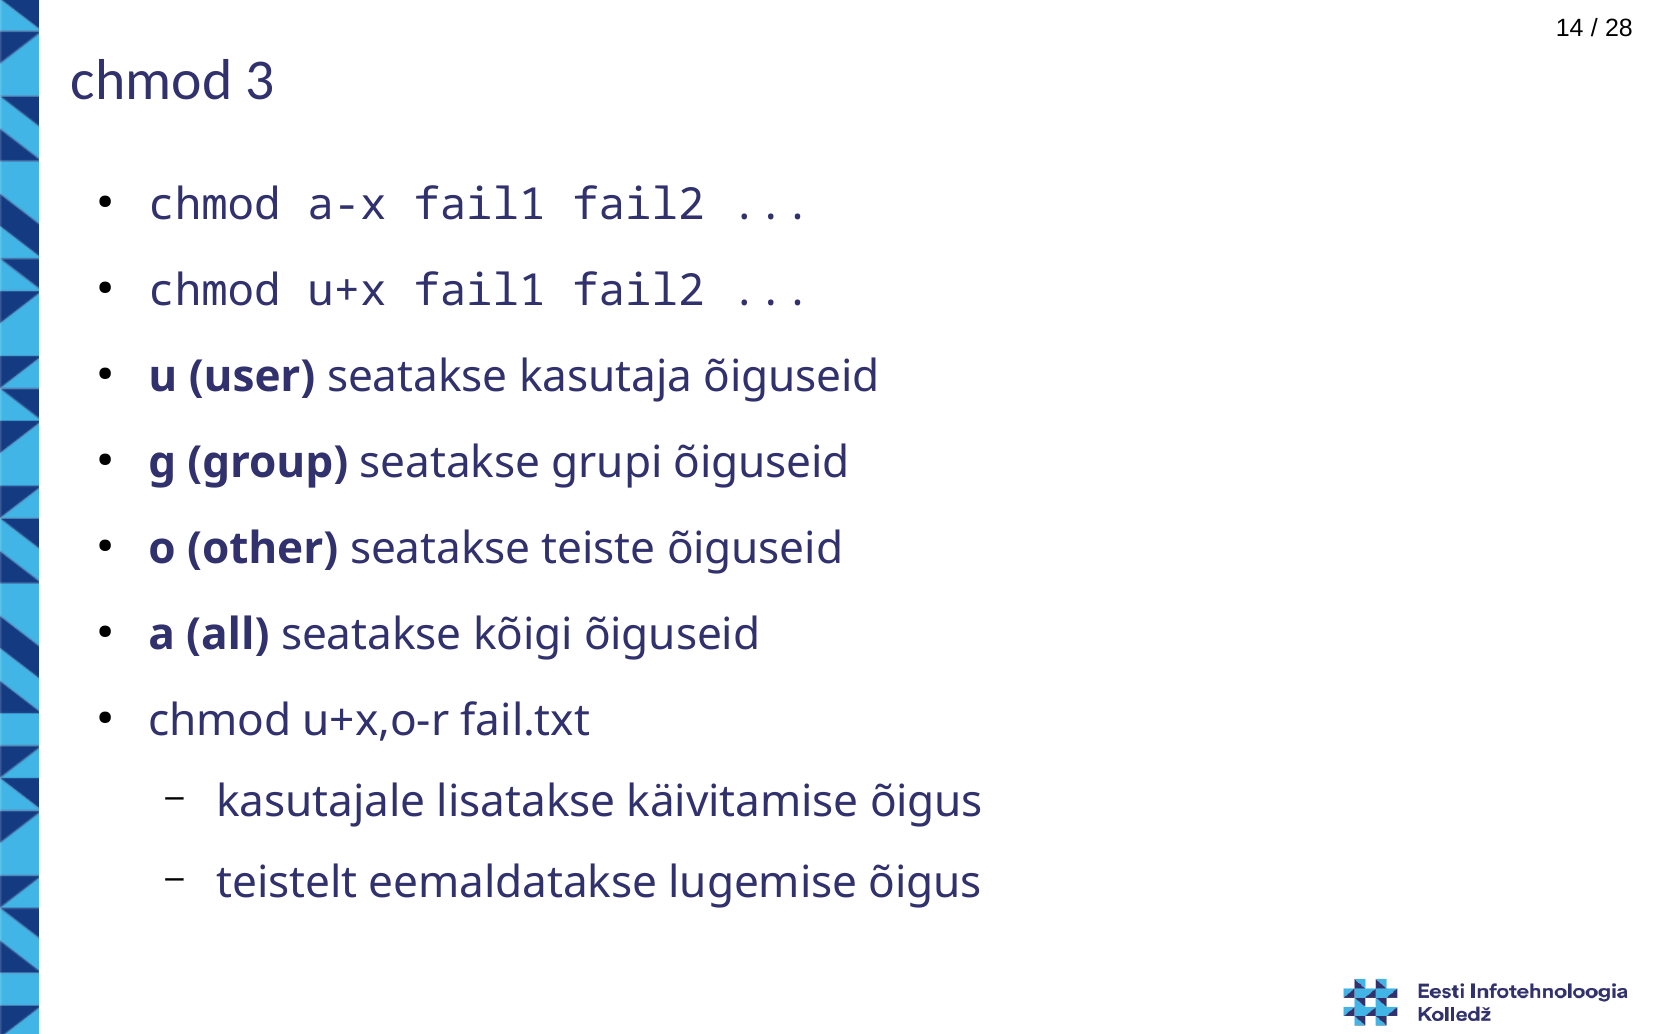

# chmod 3
chmod a-x fail1 fail2 ...
chmod u+x fail1 fail2 ...
u (user) seatakse kasutaja õiguseid
g (group) seatakse grupi õiguseid
o (other) seatakse teiste õiguseid
a (all) seatakse kõigi õiguseid
chmod u+x,o-r fail.txt
kasutajale lisatakse käivitamise õigus
teistelt eemaldatakse lugemise õigus